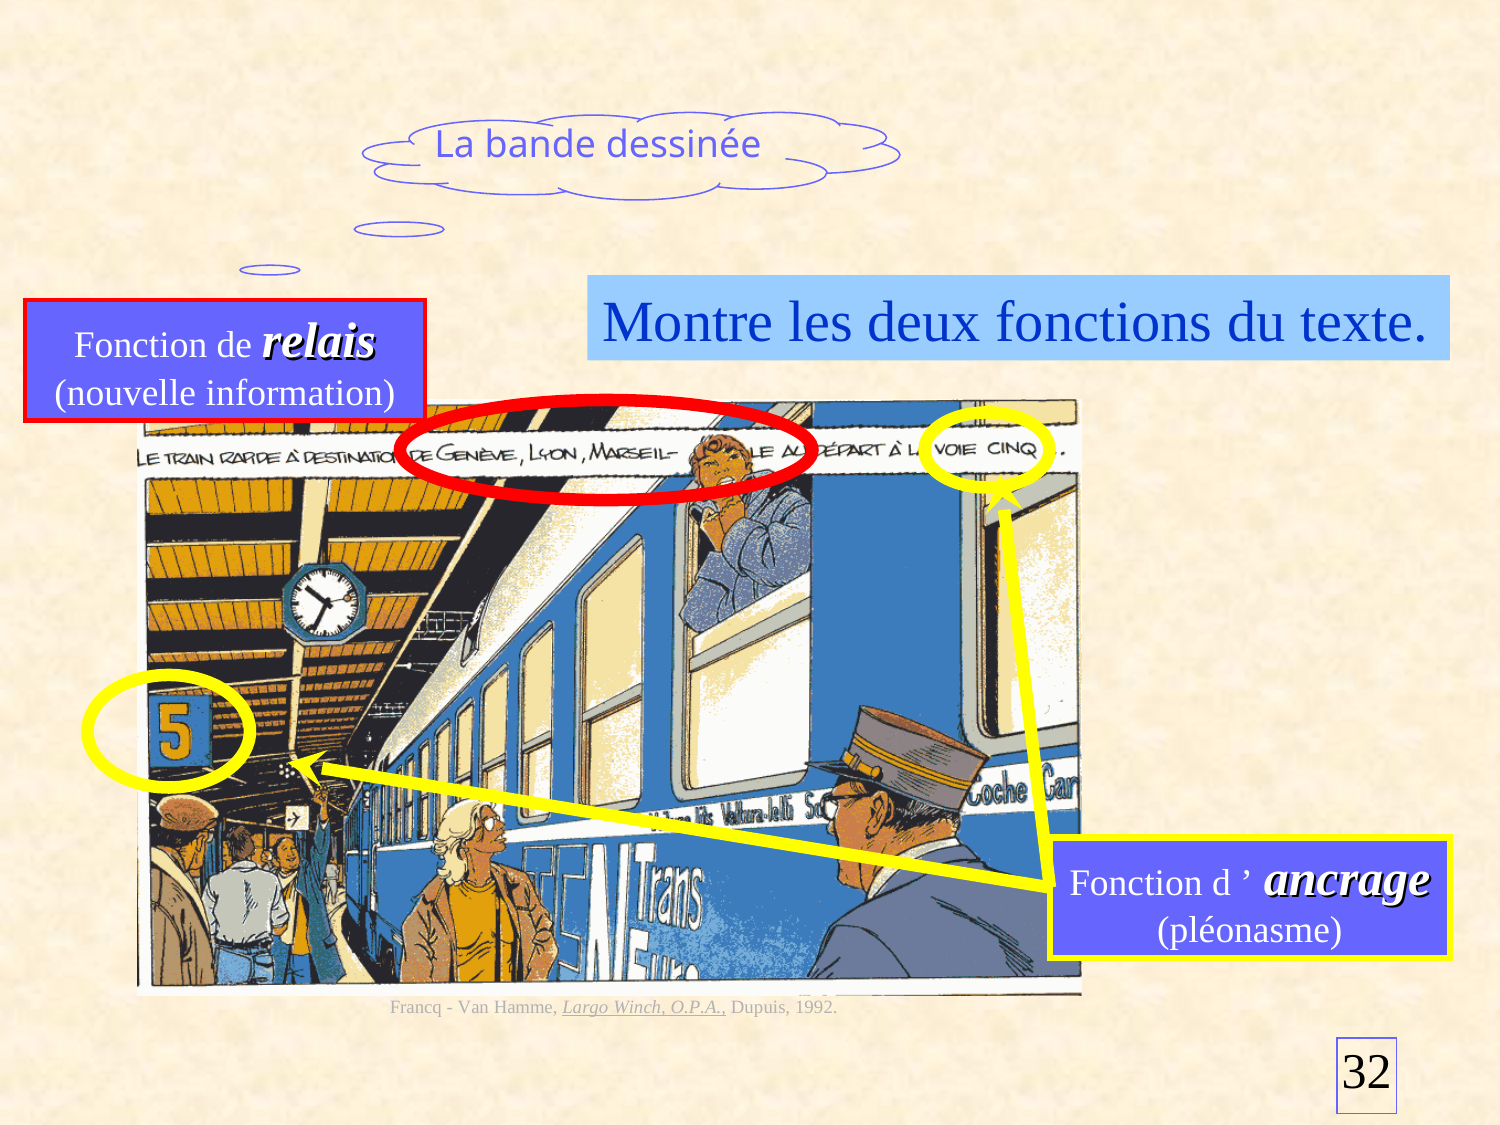

Montre les deux fonctions du texte.
Fonction de relais
(nouvelle information)
Francq - Van Hamme, Largo Winch, O.P.A., Dupuis, 1992.
Fonction d ’ ancrage
(pléonasme)
32